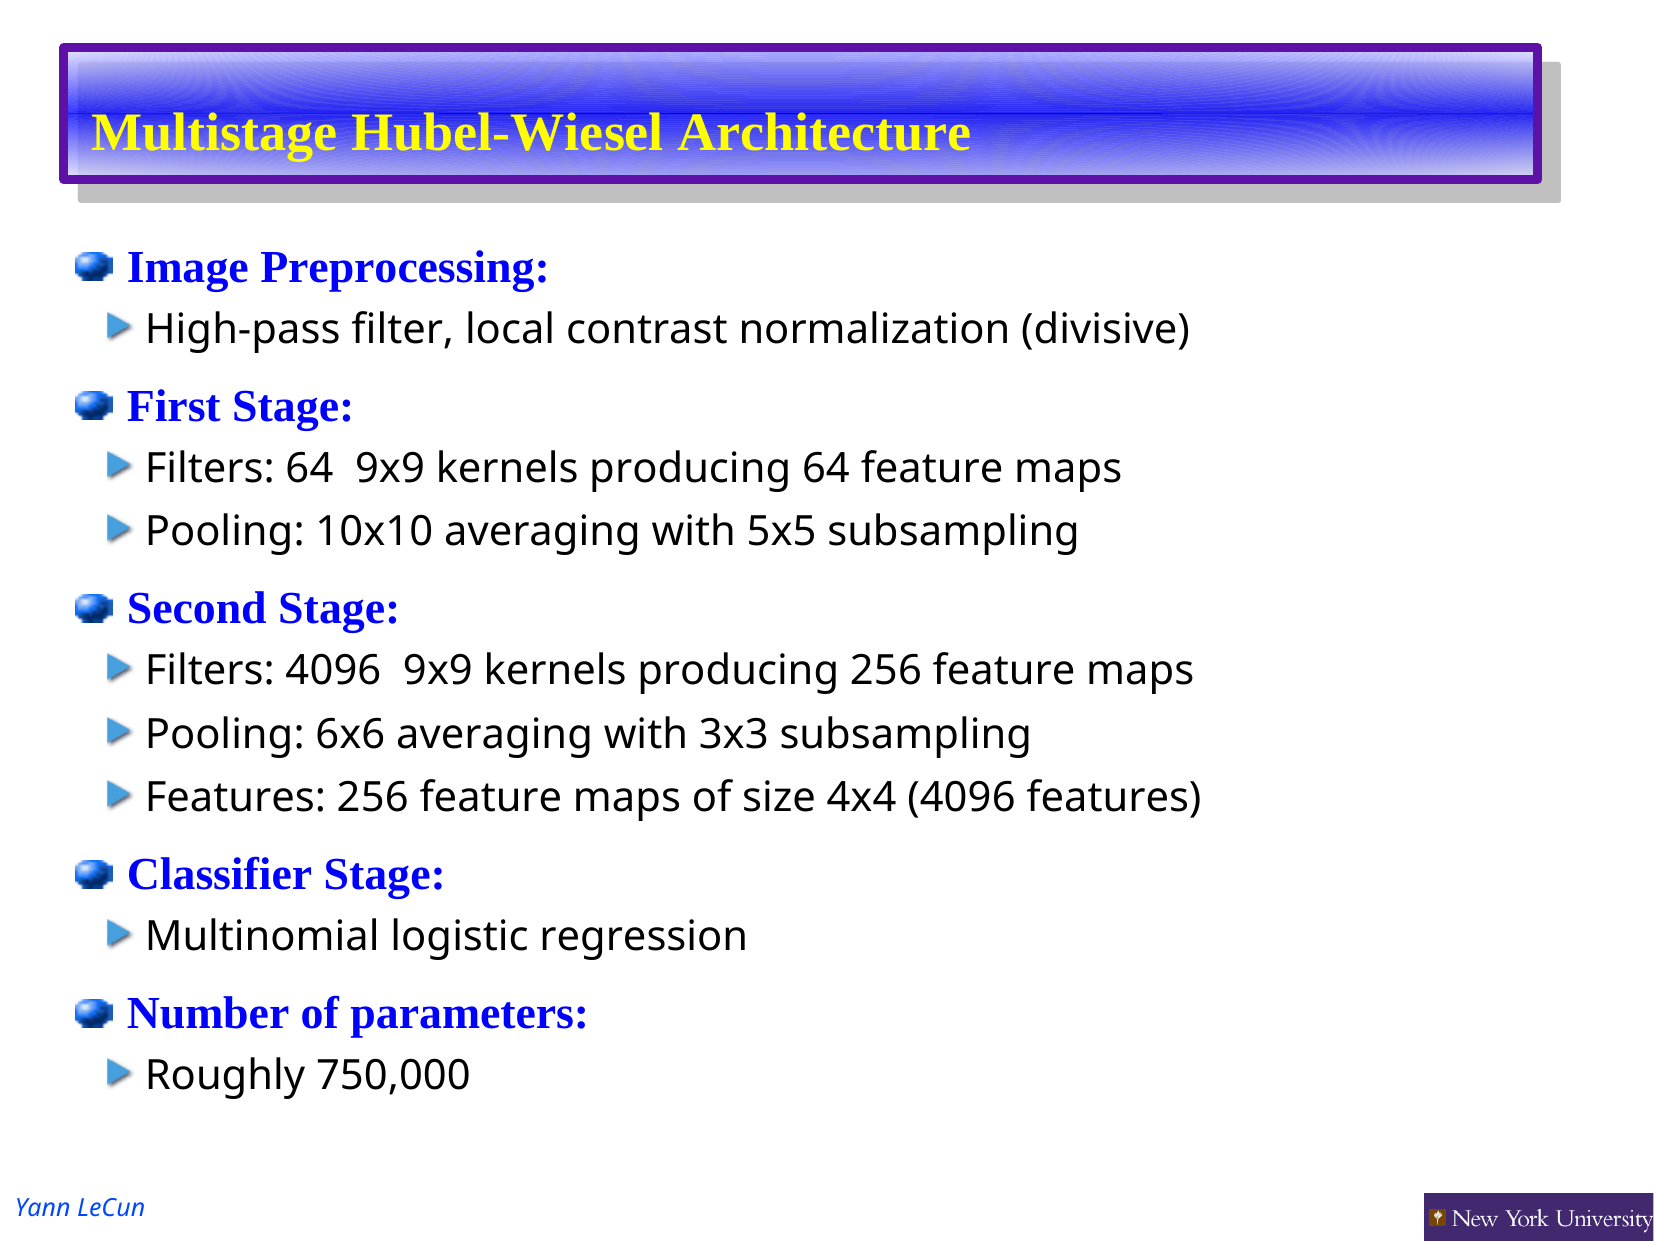

# Multistage Hubel-Wiesel Architecture
Image Preprocessing:
High-pass filter, local contrast normalization (divisive)
First Stage:
Filters: 64 9x9 kernels producing 64 feature maps
Pooling: 10x10 averaging with 5x5 subsampling
Second Stage:
Filters: 4096 9x9 kernels producing 256 feature maps
Pooling: 6x6 averaging with 3x3 subsampling
Features: 256 feature maps of size 4x4 (4096 features)
Classifier Stage:
Multinomial logistic regression
Number of parameters:
Roughly 750,000